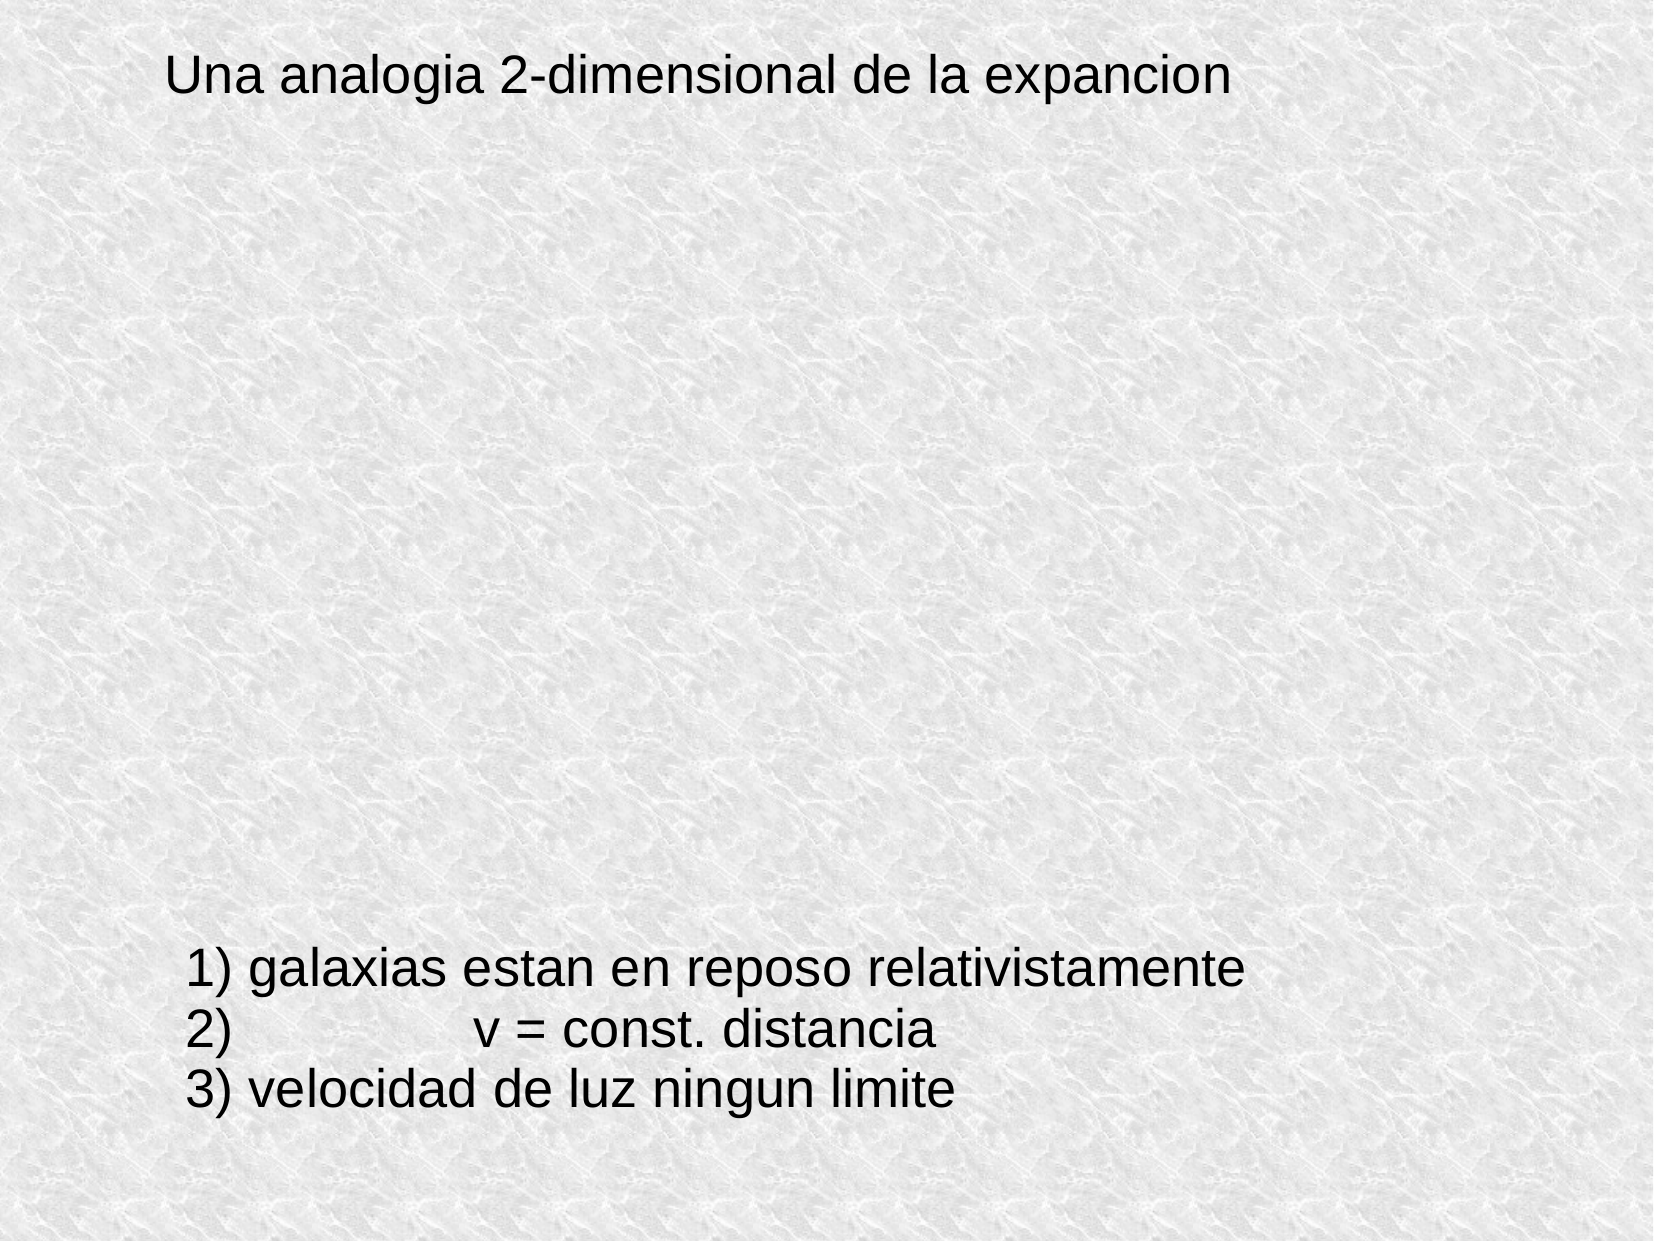

Una analogia 2-dimensional de la expancion
1) galaxias estan en reposo relativistamente
2) v = const. distancia
3) velocidad de luz ningun limite